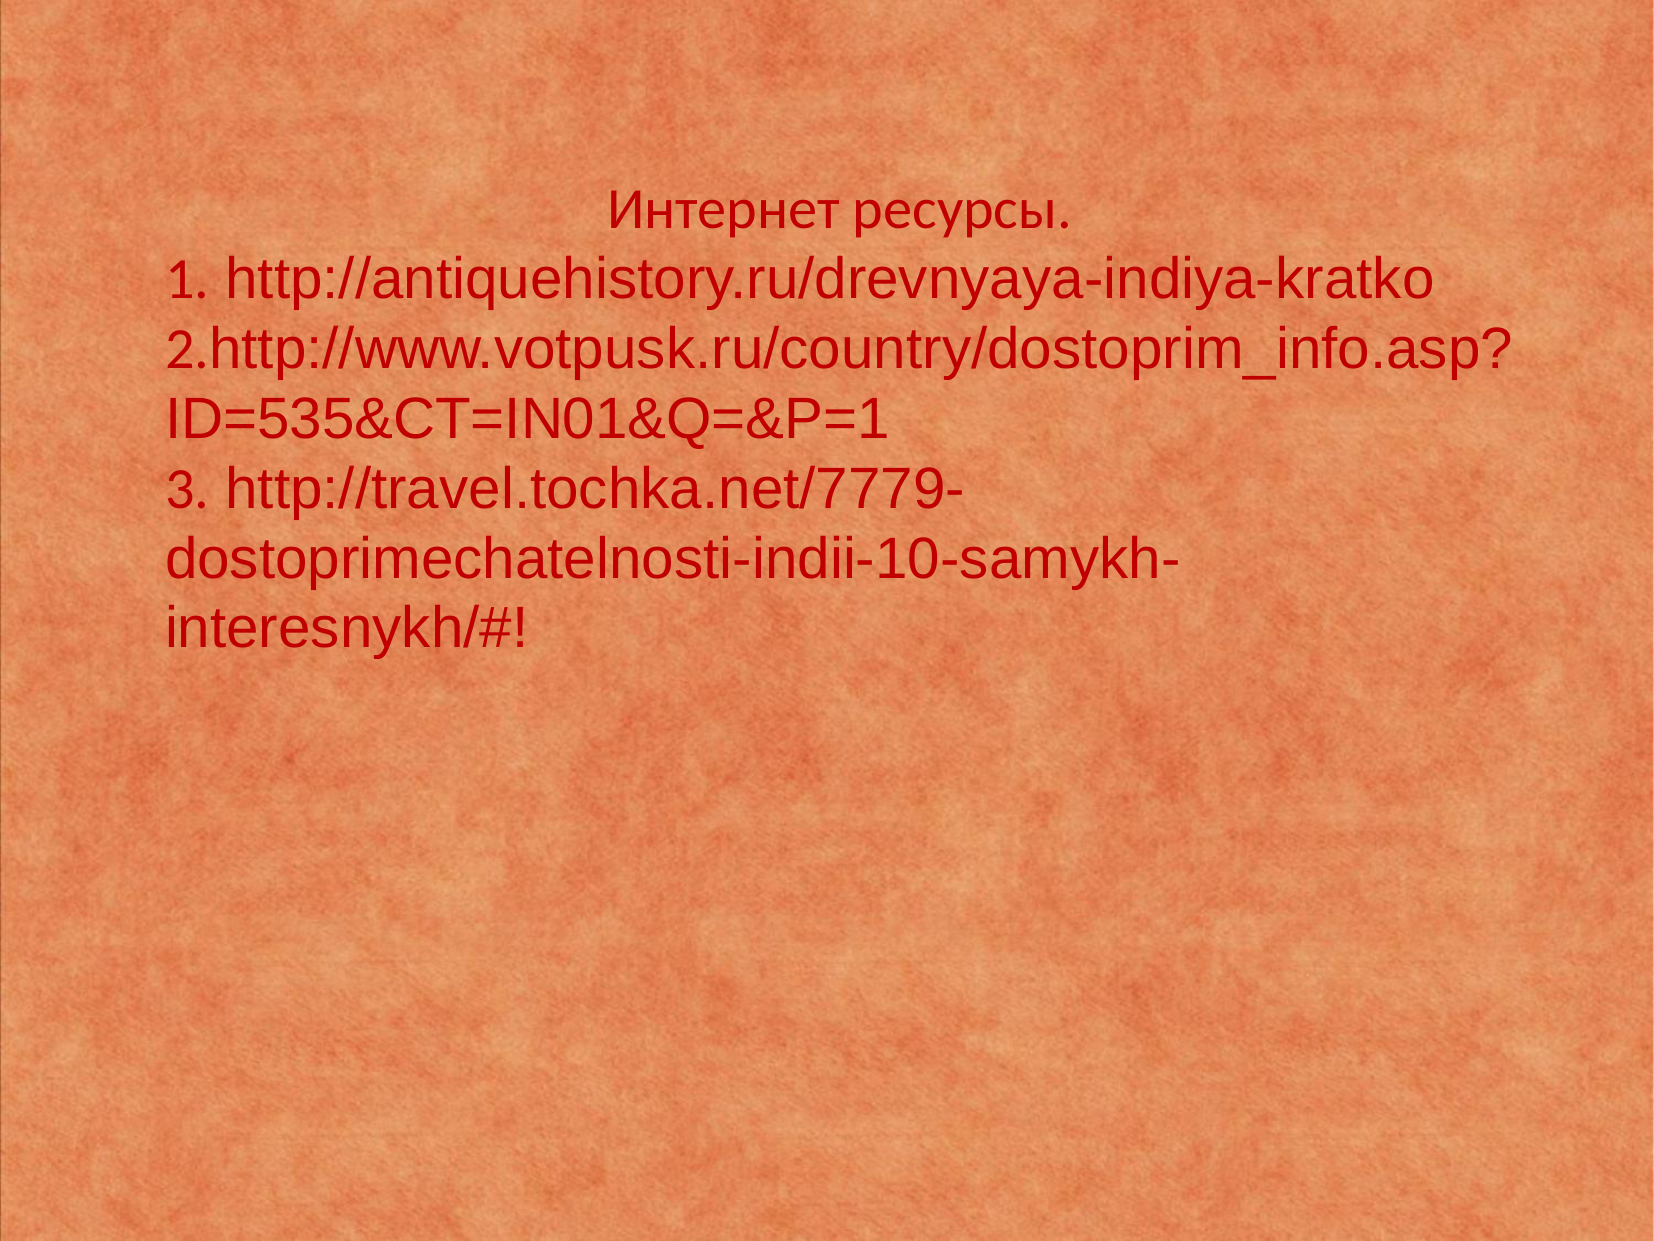

Интернет ресурсы.
1. http://antiquehistory.ru/drevnyaya-indiya-kratko
2.http://www.votpusk.ru/country/dostoprim_info.asp?ID=535&CT=IN01&Q=&P=1
3. http://travel.tochka.net/7779-dostoprimechatelnosti-indii-10-samykh-interesnykh/#!